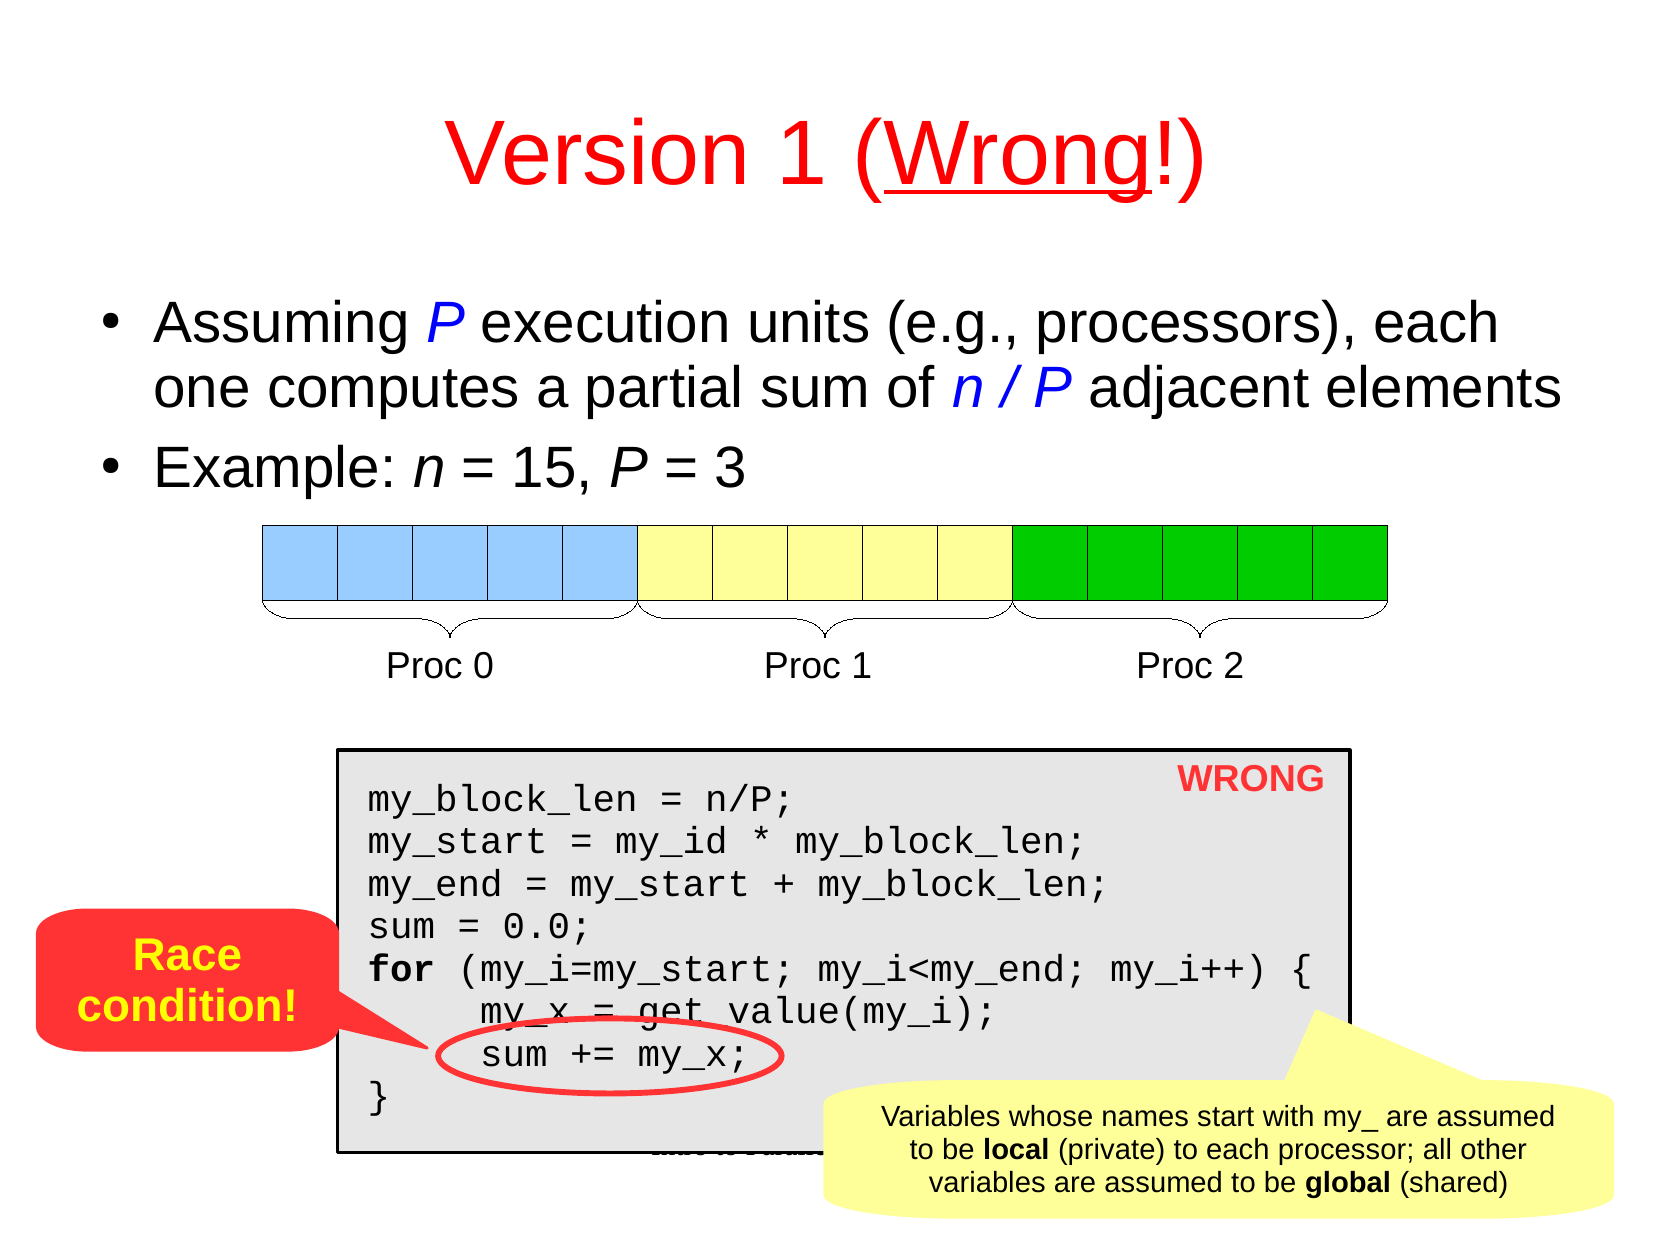

# Version 1 (Wrong!)
Assuming P execution units (e.g., processors), each one computes a partial sum of n / P adjacent elements
Example: n = 15, P = 3
Proc 0
Proc 1
Proc 2
my_block_len = n/P;
my_start = my_id * my_block_len;
my_end = my_start + my_block_len;
sum = 0.0;
for (my_i=my_start; my_i<my_end; my_i++) {
 my_x = get_value(my_i);
 sum += my_x;
}
WRONG
Race condition!
Variables whose names start with my_ are assumed to be local (private) to each processor; all other variables are assumed to be global (shared)
Intro to Parallel Programming
20